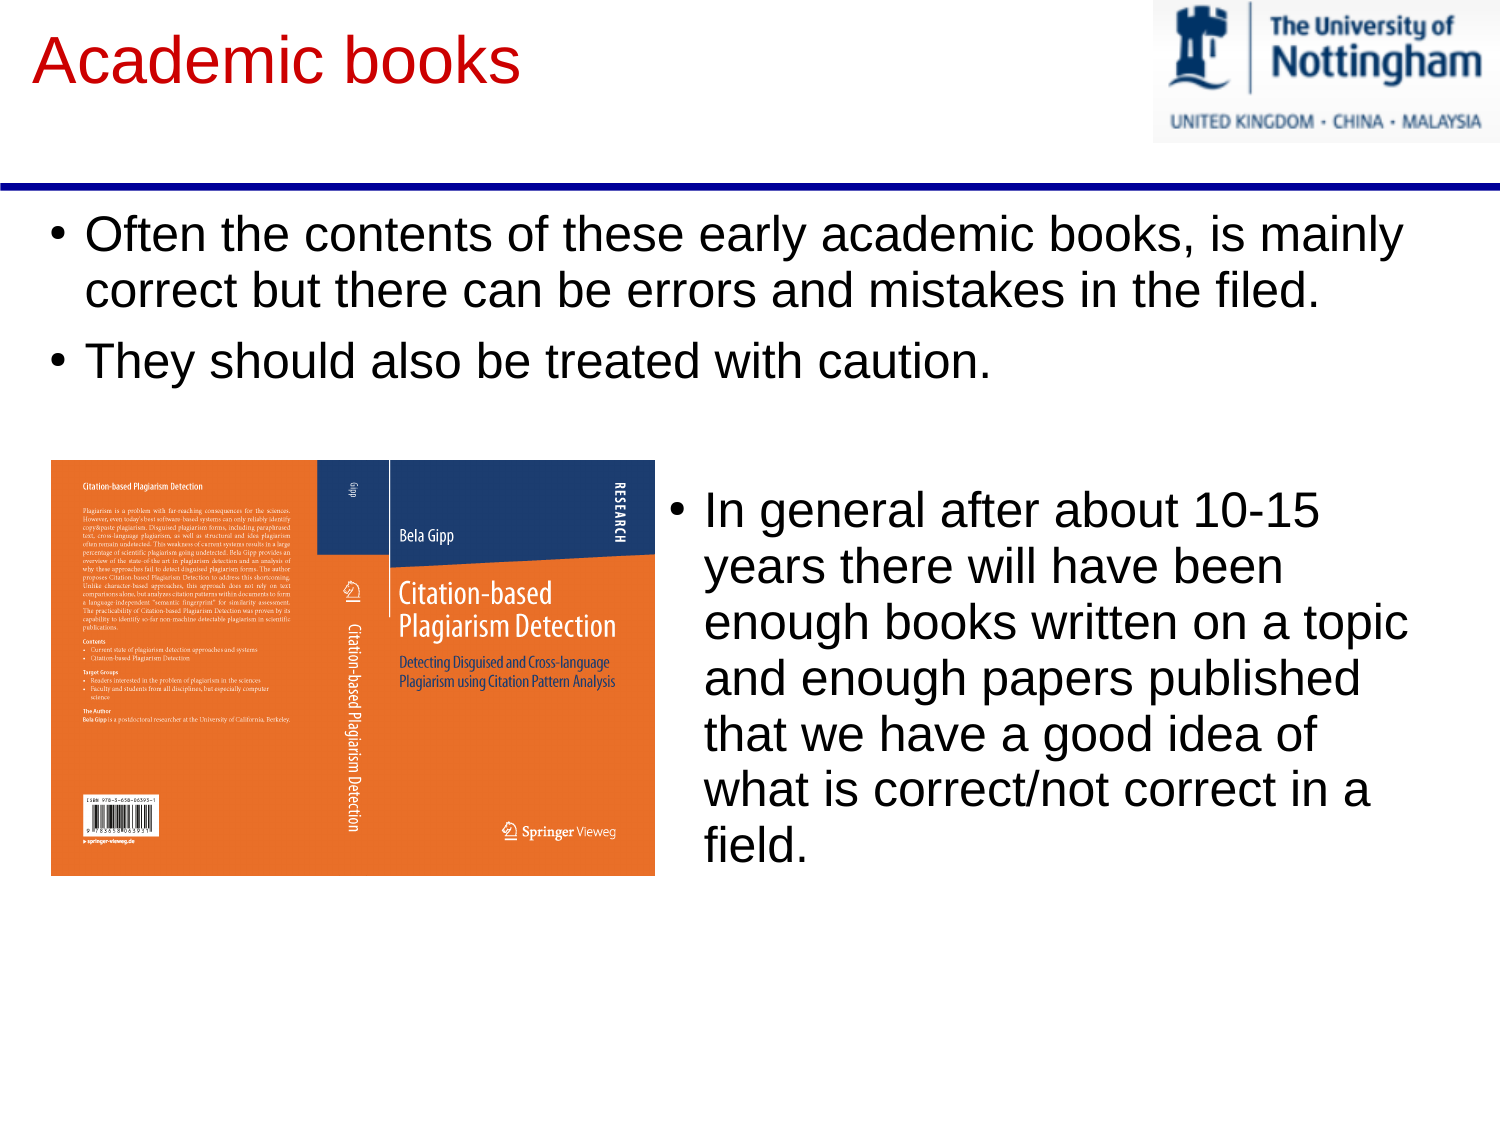

Academic books
Often the contents of these early academic books, is mainly correct but there can be errors and mistakes in the filed.
They should also be treated with caution.
In general after about 10-15 years there will have been enough books written on a topic and enough papers published that we have a good idea of what is correct/not correct in a field.